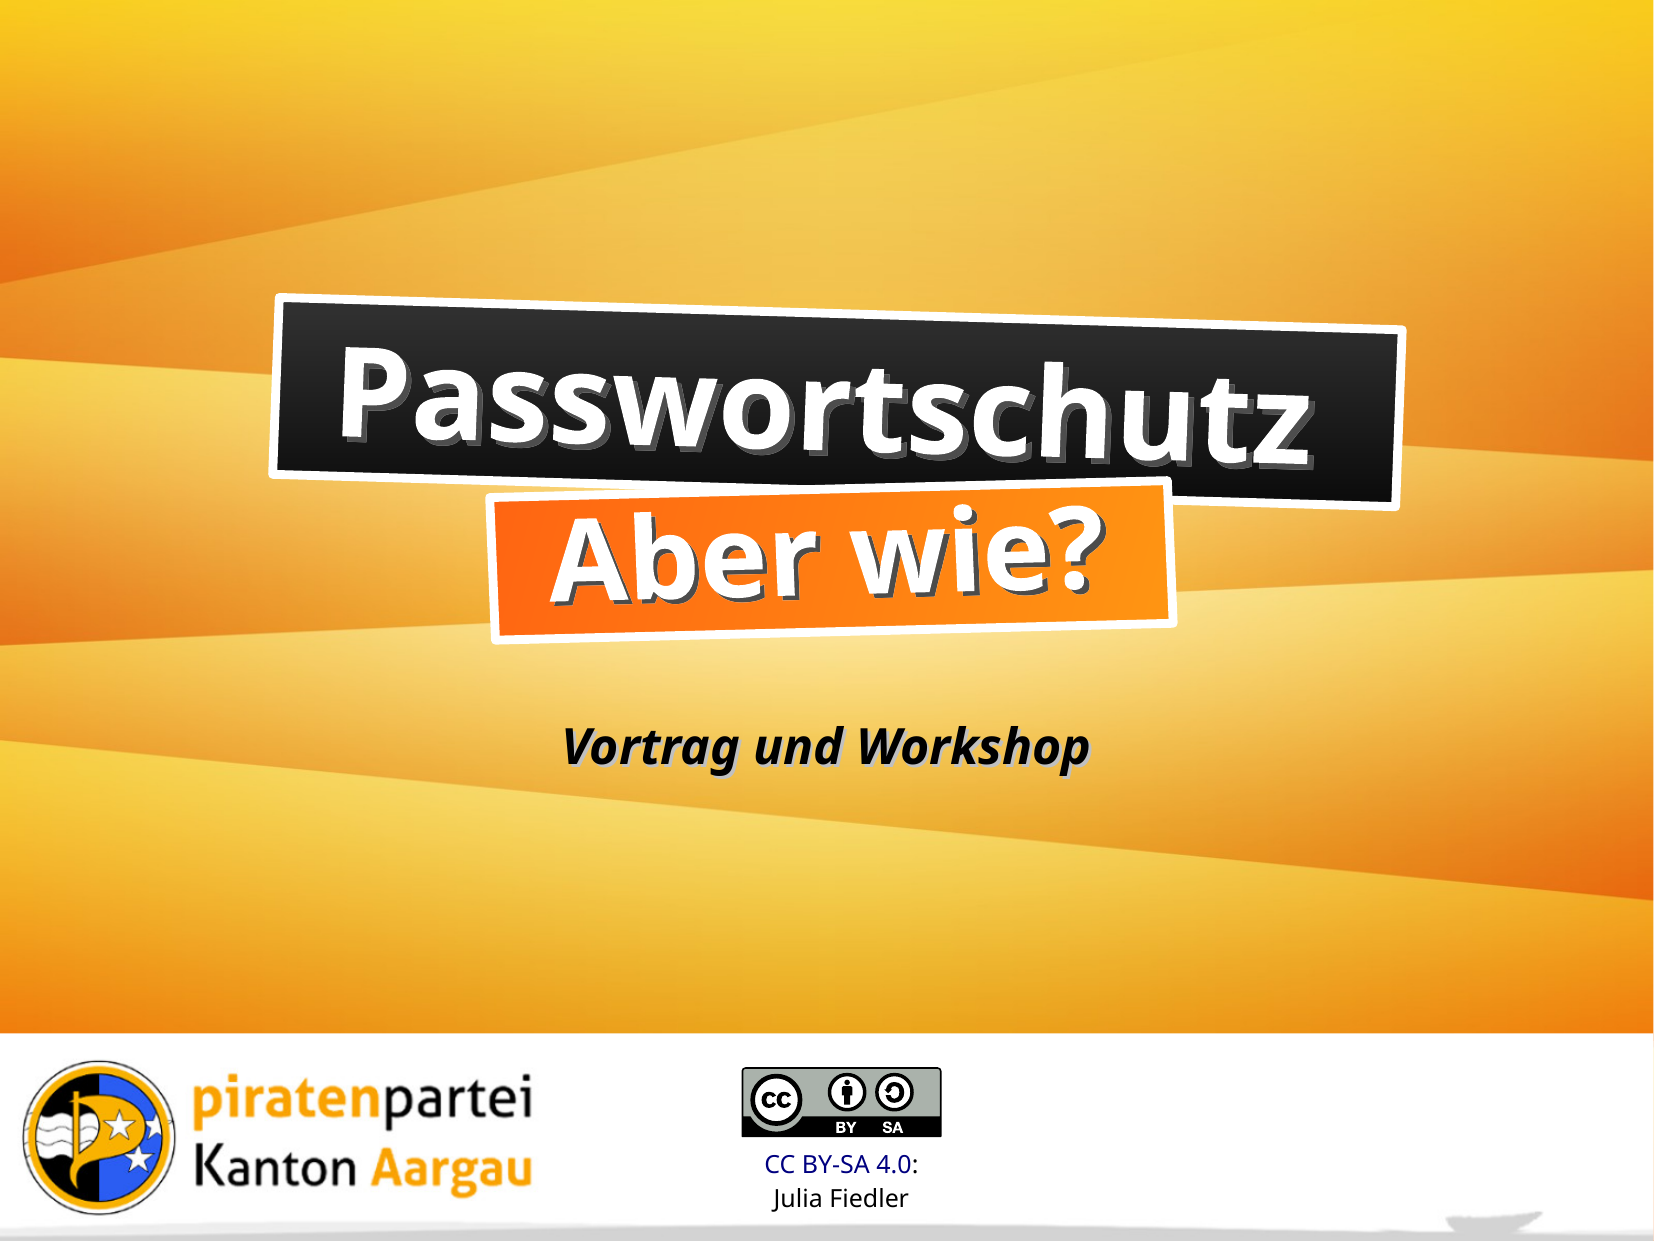

Passwortschutz
Aber wie?
# Vortrag und Workshop
CC BY-SA 4.0:
Julia Fiedler